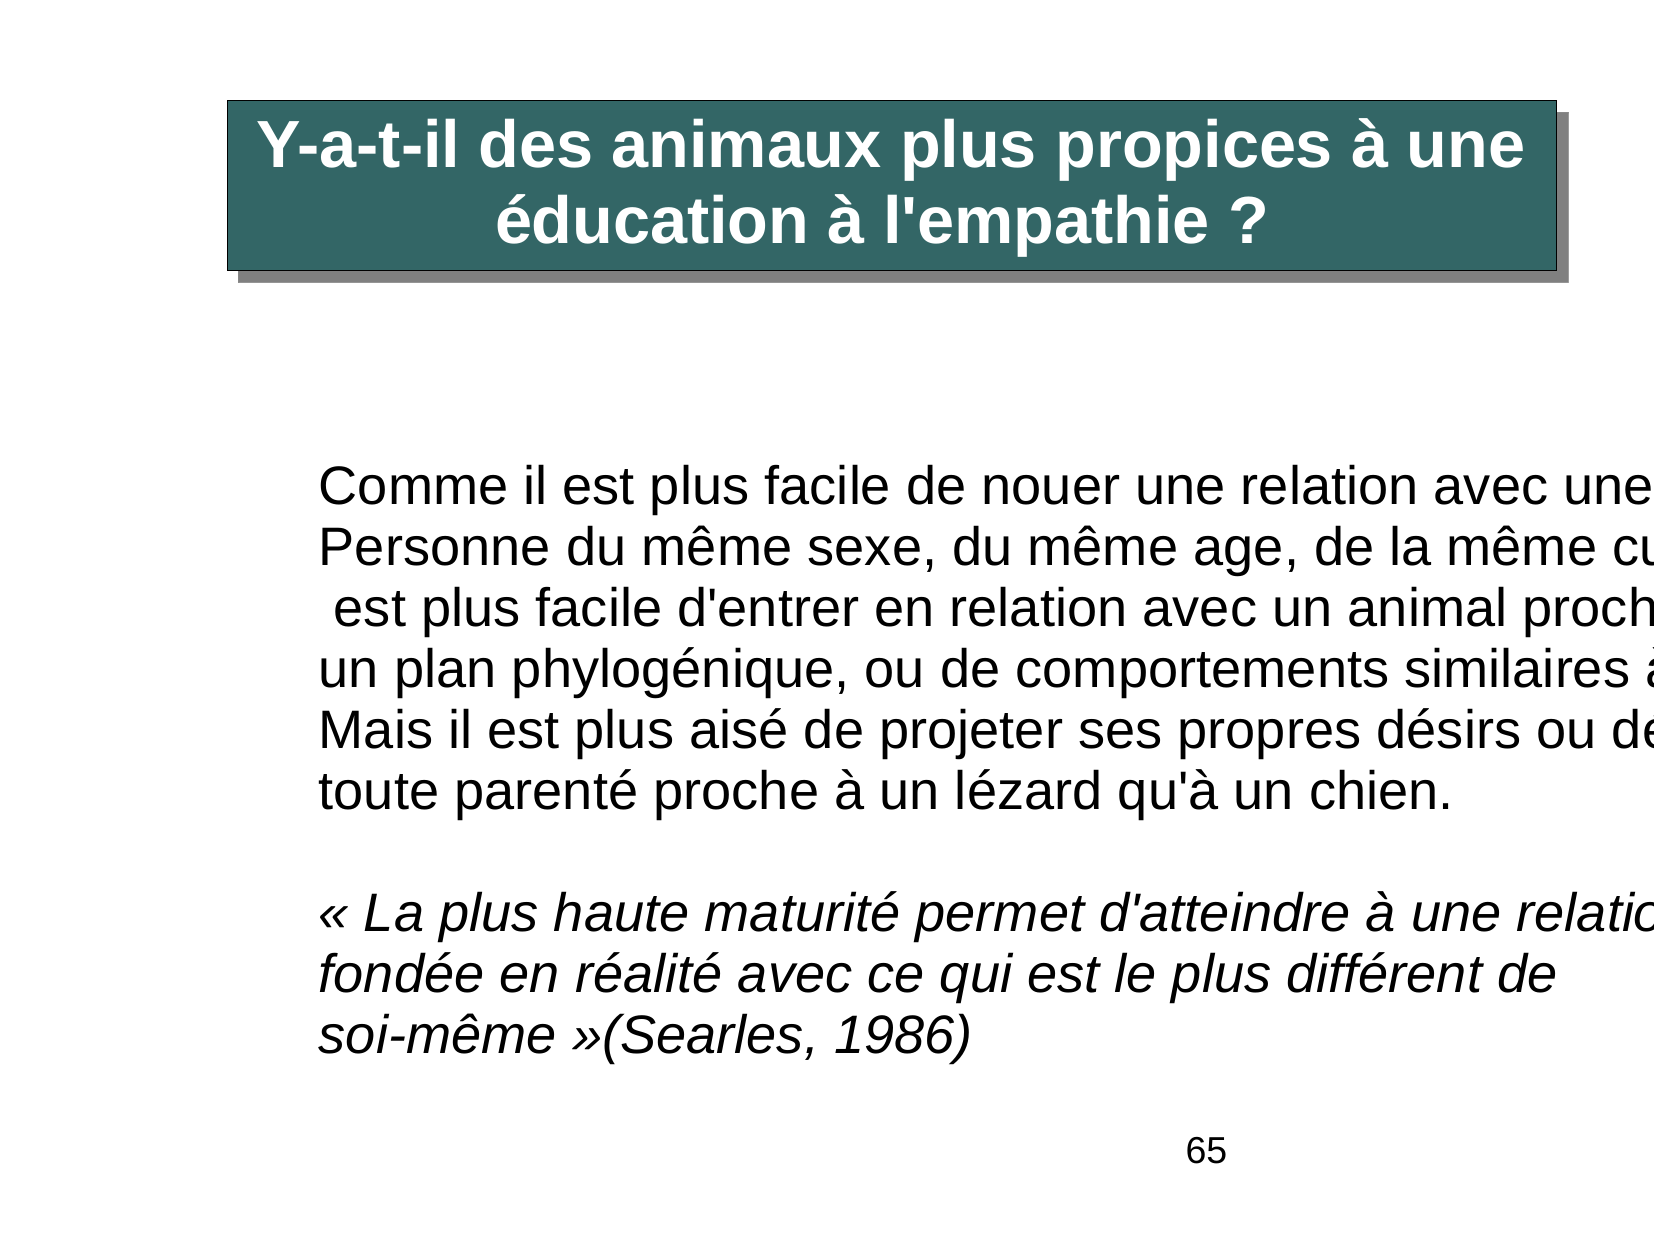

#
Y-a-t-il des animaux plus propices à une éducation à l'empathie ?
Comme il est plus facile de nouer une relation avec une
Personne du même sexe, du même age, de la même culture,
 est plus facile d'entrer en relation avec un animal proche sur
un plan phylogénique, ou de comportements similaires à nous.
Mais il est plus aisé de projeter ses propres désirs ou dénier
toute parenté proche à un lézard qu'à un chien.
« La plus haute maturité permet d'atteindre à une relation
fondée en réalité avec ce qui est le plus différent de
soi-même »(Searles, 1986)
65